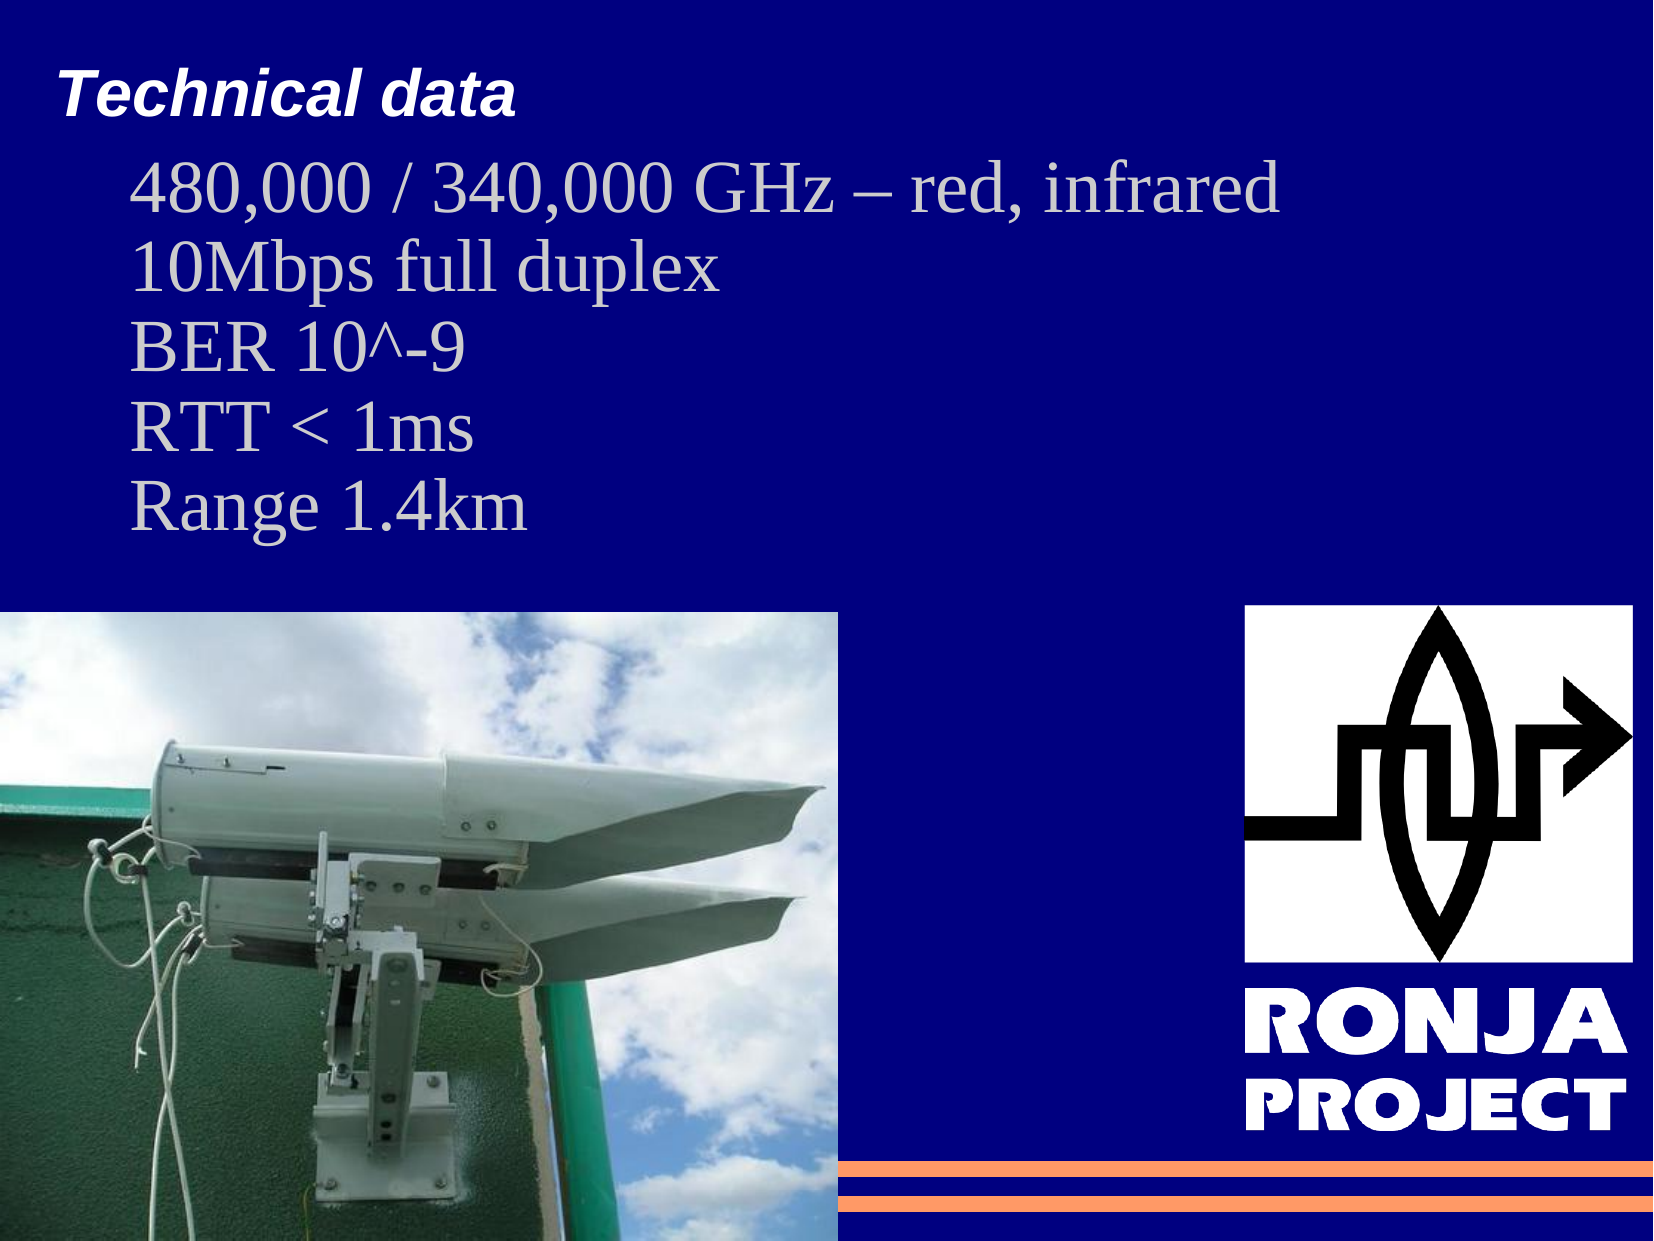

# Technical data
 480,000 / 340,000 GHz – red, infrared
 10Mbps full duplex
 BER 10^-9
 RTT < 1ms
 Range 1.4km